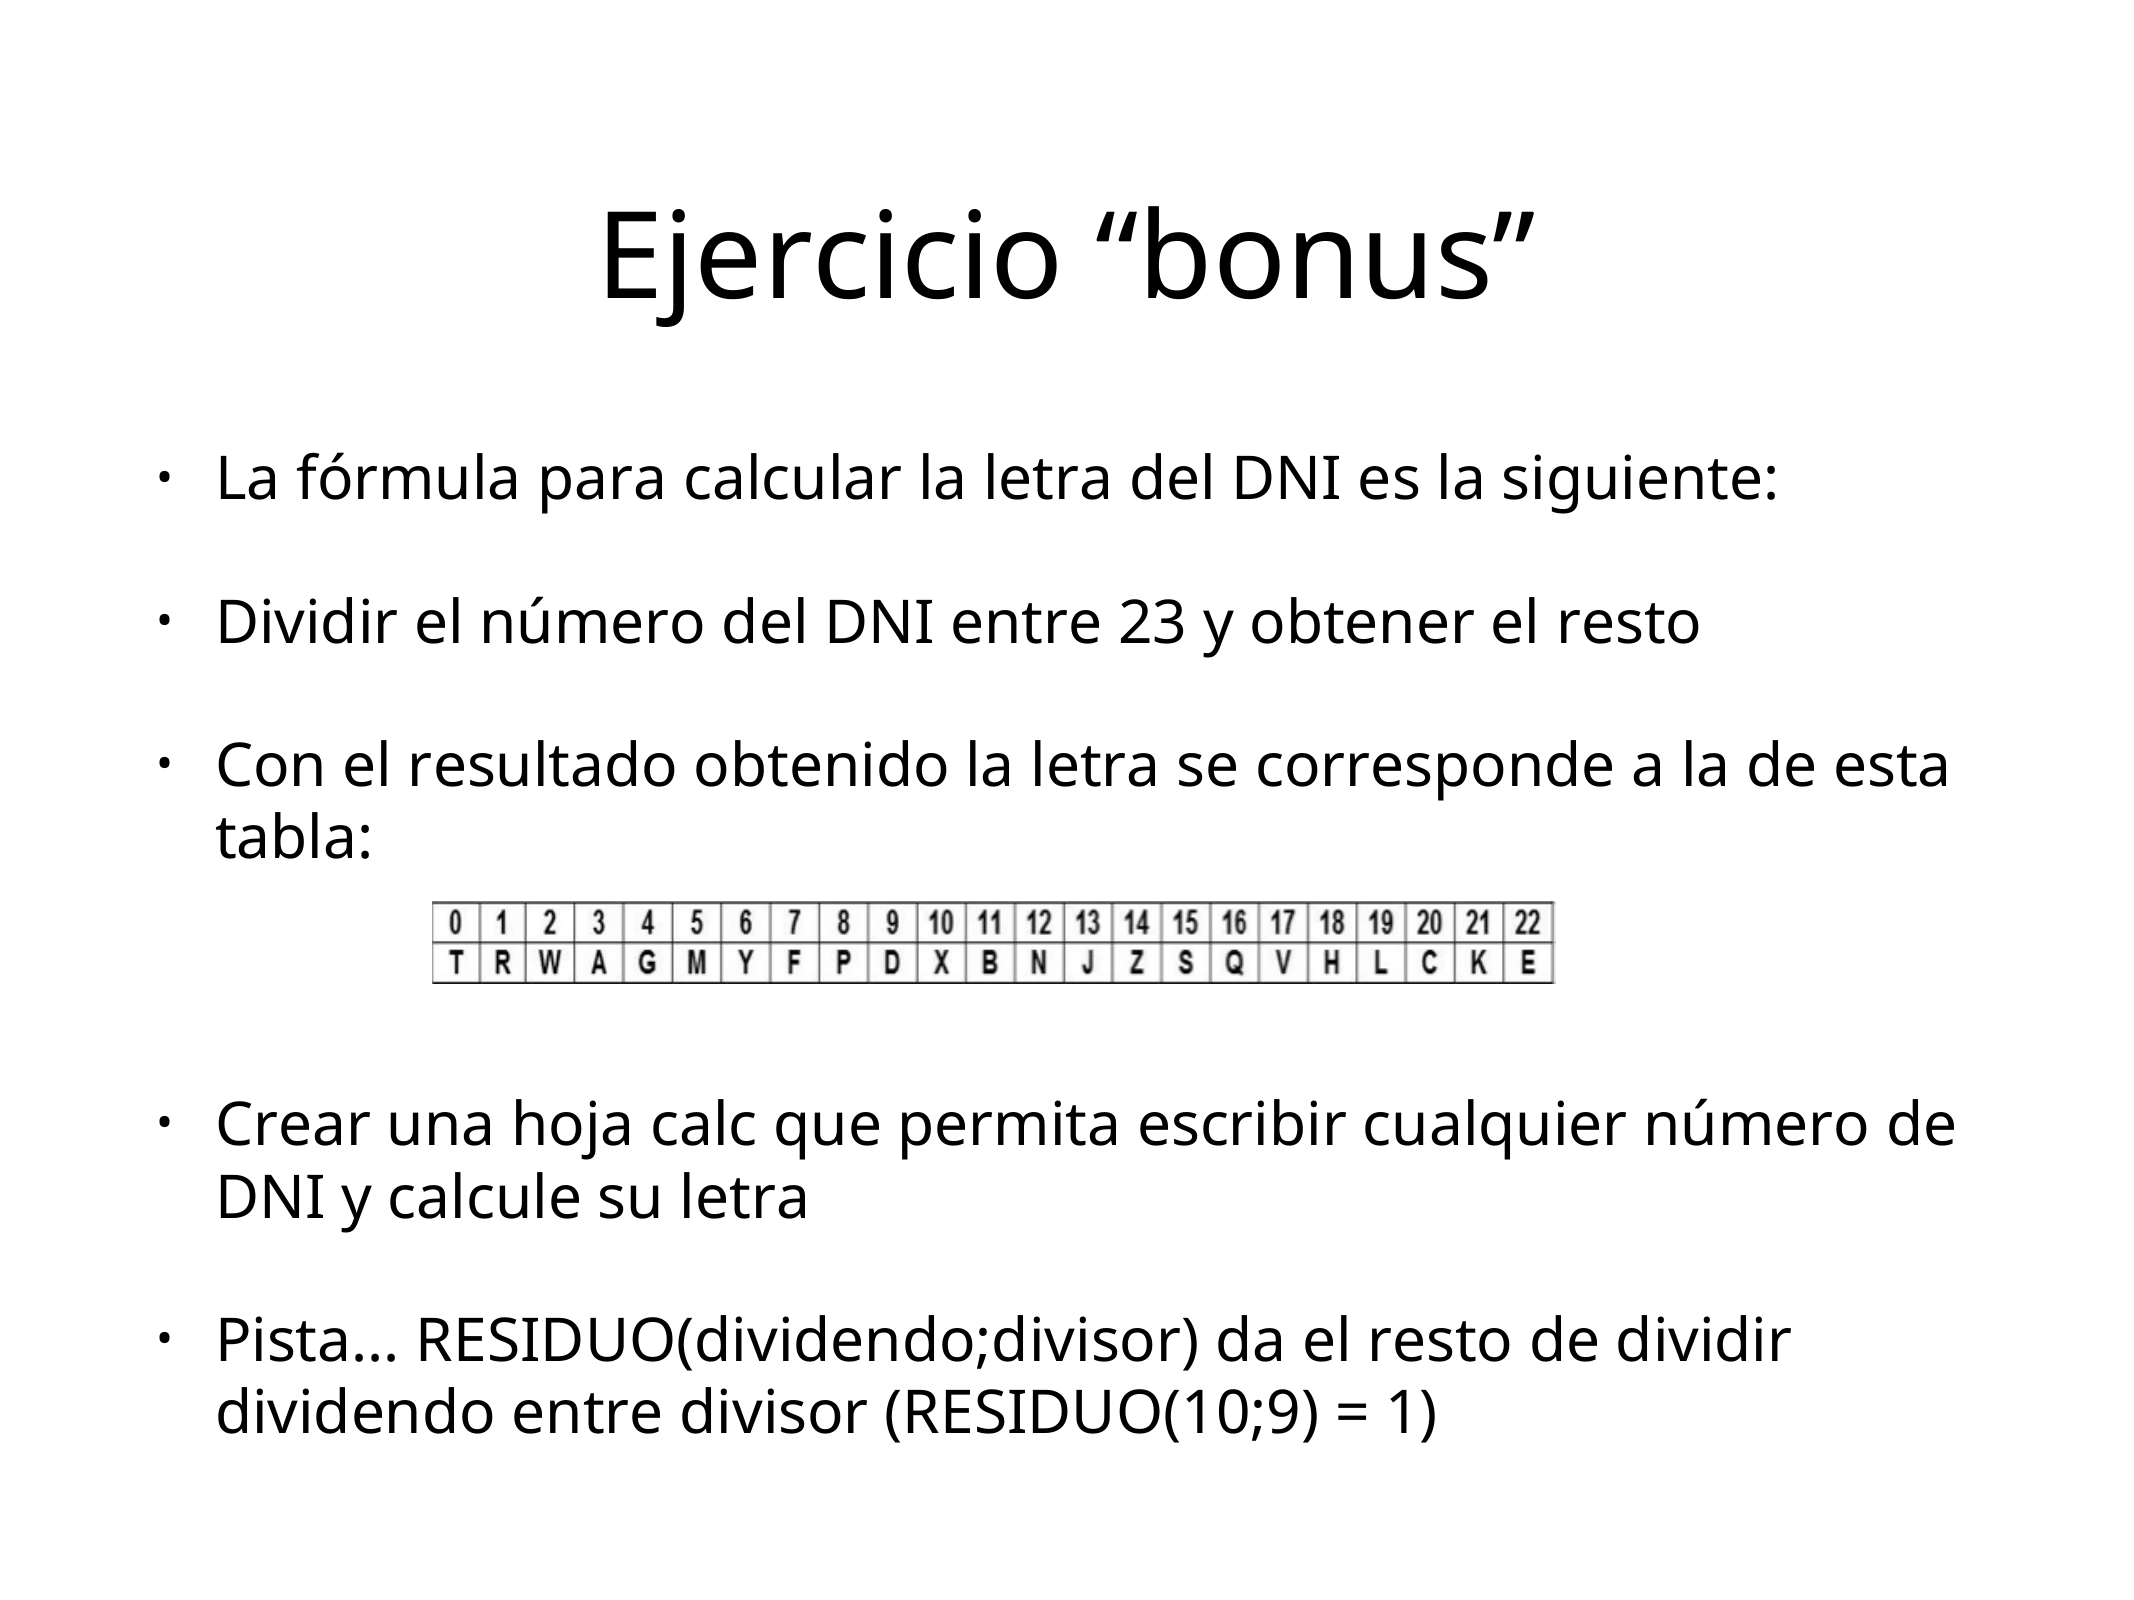

# Ejercicio “bonus”
La fórmula para calcular la letra del DNI es la siguiente:
Dividir el número del DNI entre 23 y obtener el resto
Con el resultado obtenido la letra se corresponde a la de esta tabla:
Crear una hoja calc que permita escribir cualquier número de DNI y calcule su letra
Pista... RESIDUO(dividendo;divisor) da el resto de dividir dividendo entre divisor (RESIDUO(10;9) = 1)